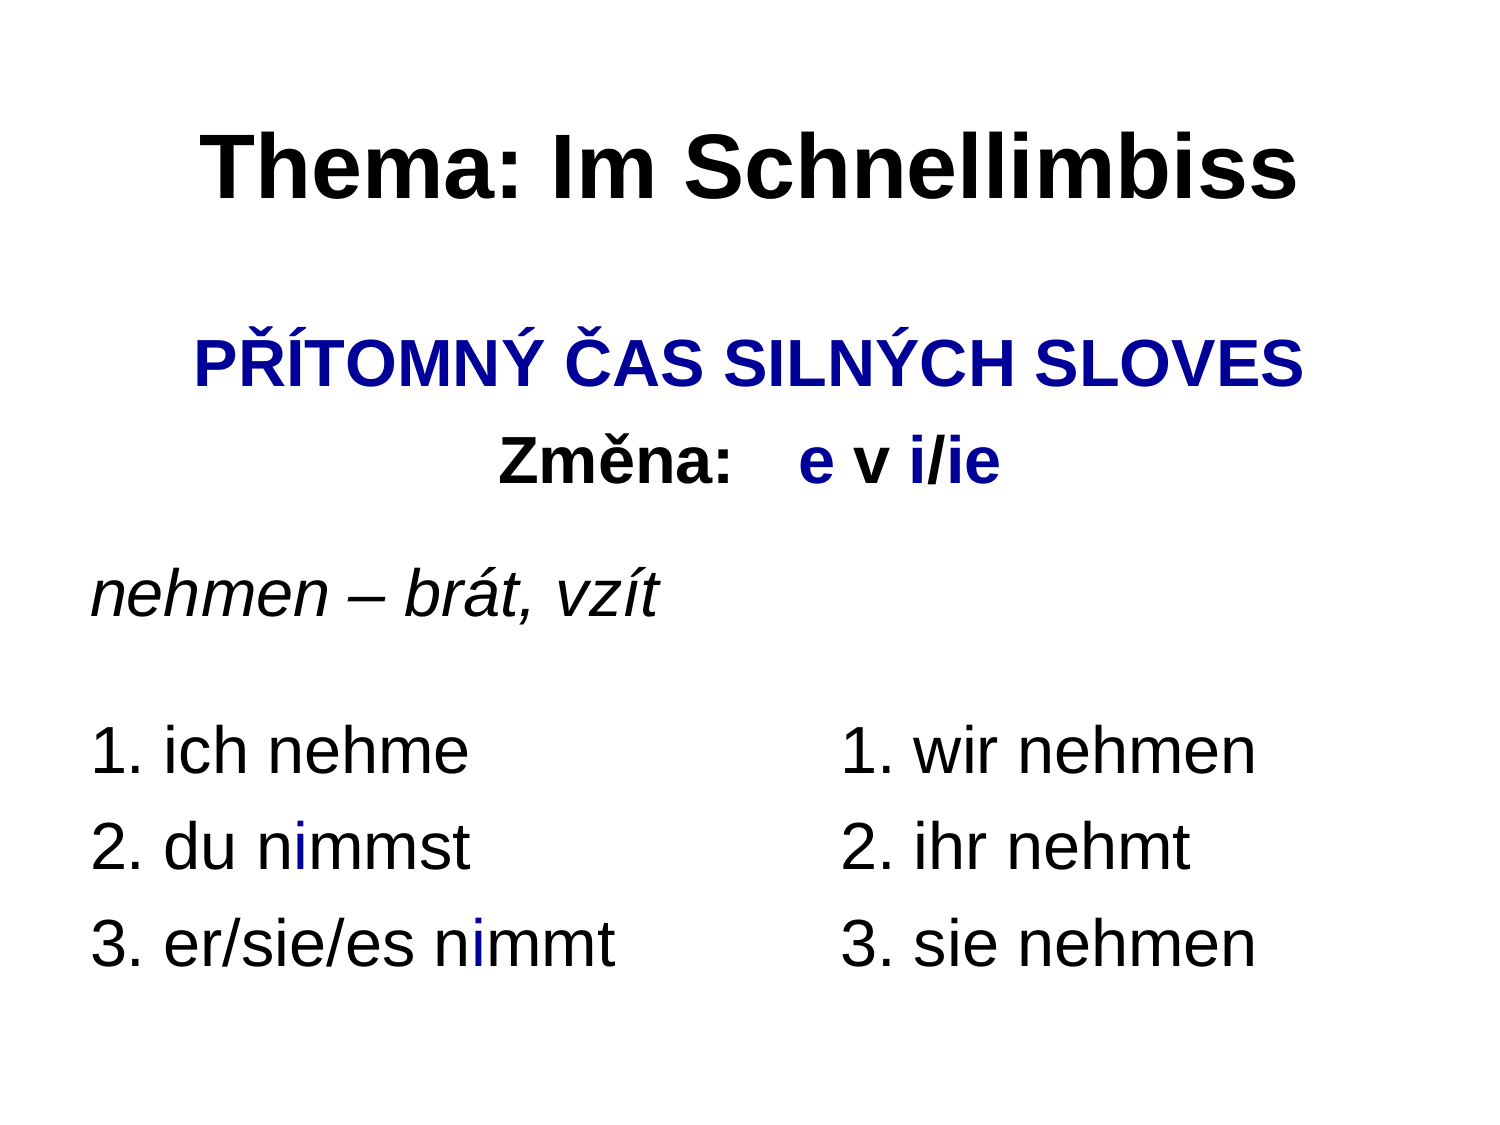

# Thema: Im Schnellimbiss
PŘÍTOMNÝ ČAS SILNÝCH SLOVES
Změna:	e v i/ie
nehmen – brát, vzít
1. ich nehme			1. wir nehmen
2. du nimmst			2. ihr nehmt
3. er/sie/es nimmt		3. sie nehmen